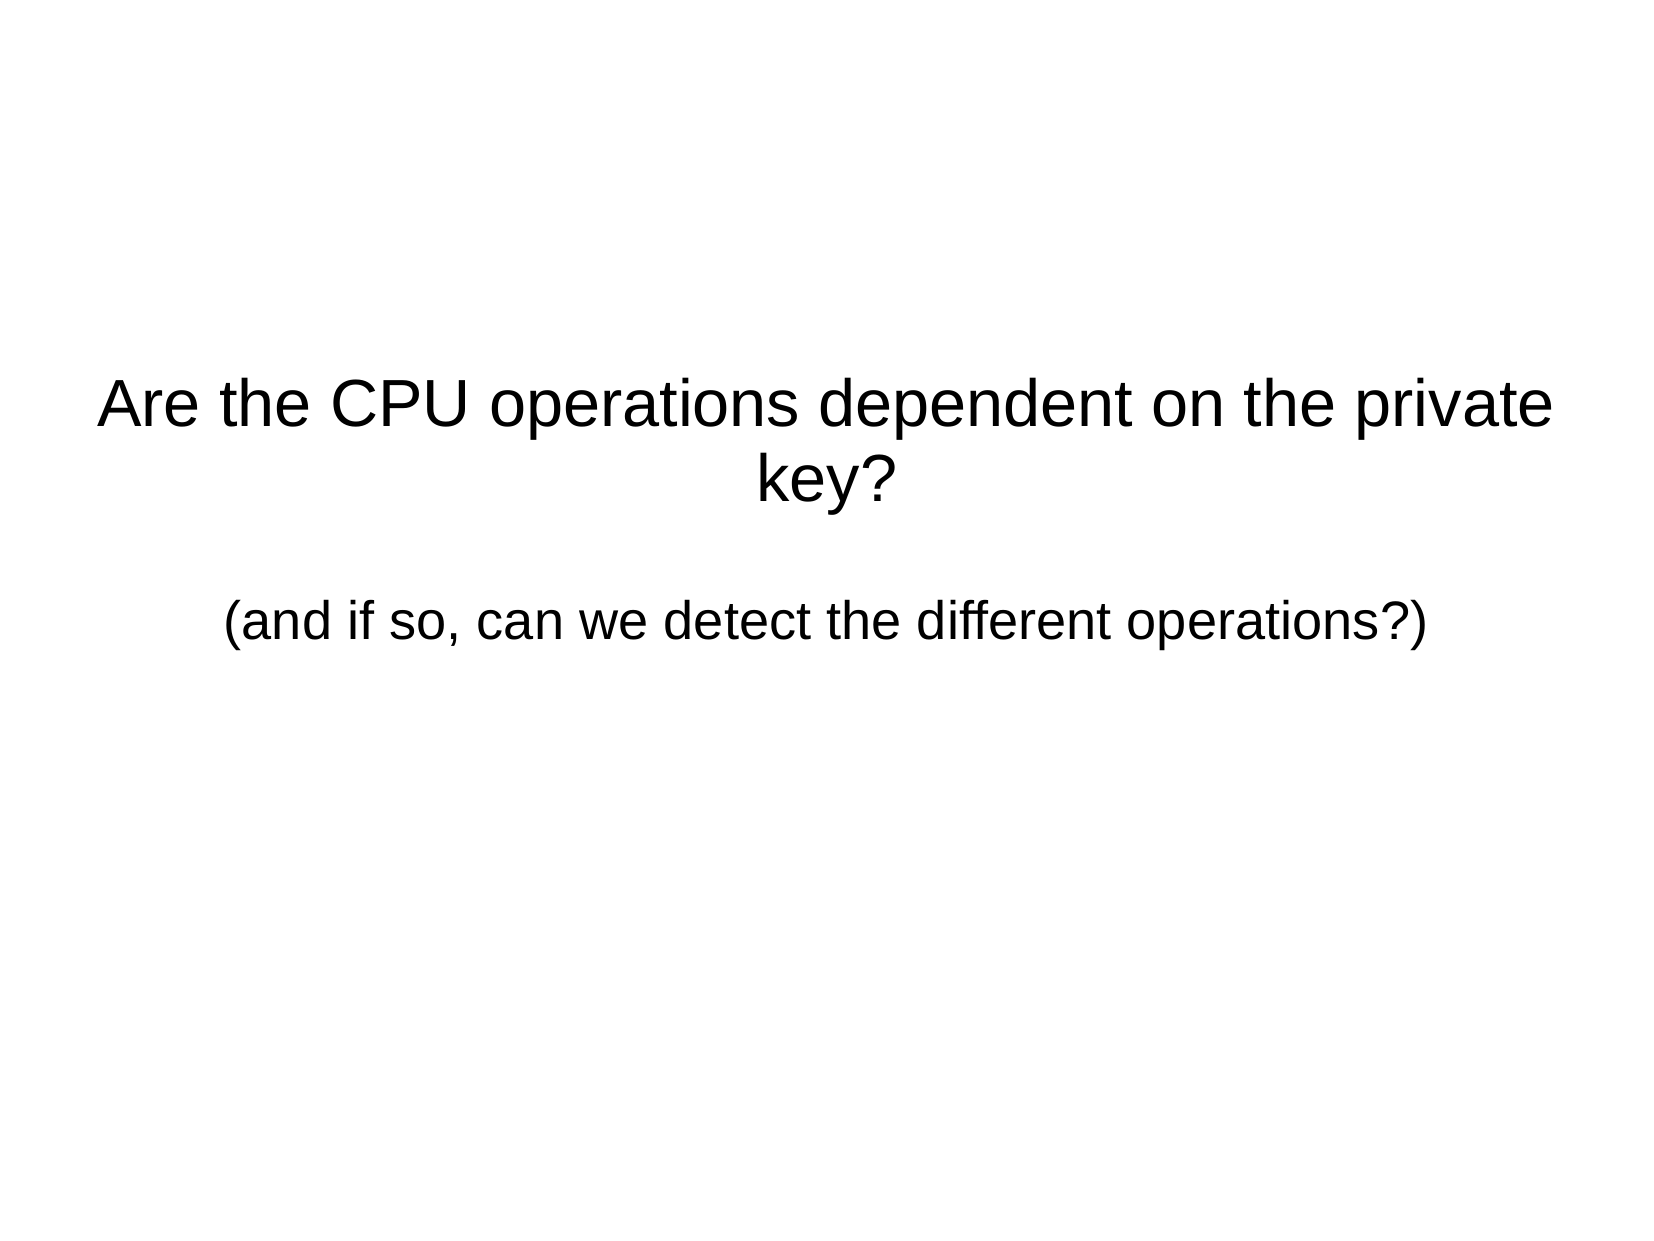

# Are the CPU operations dependent on the private key?
(and if so, can we detect the different operations?)